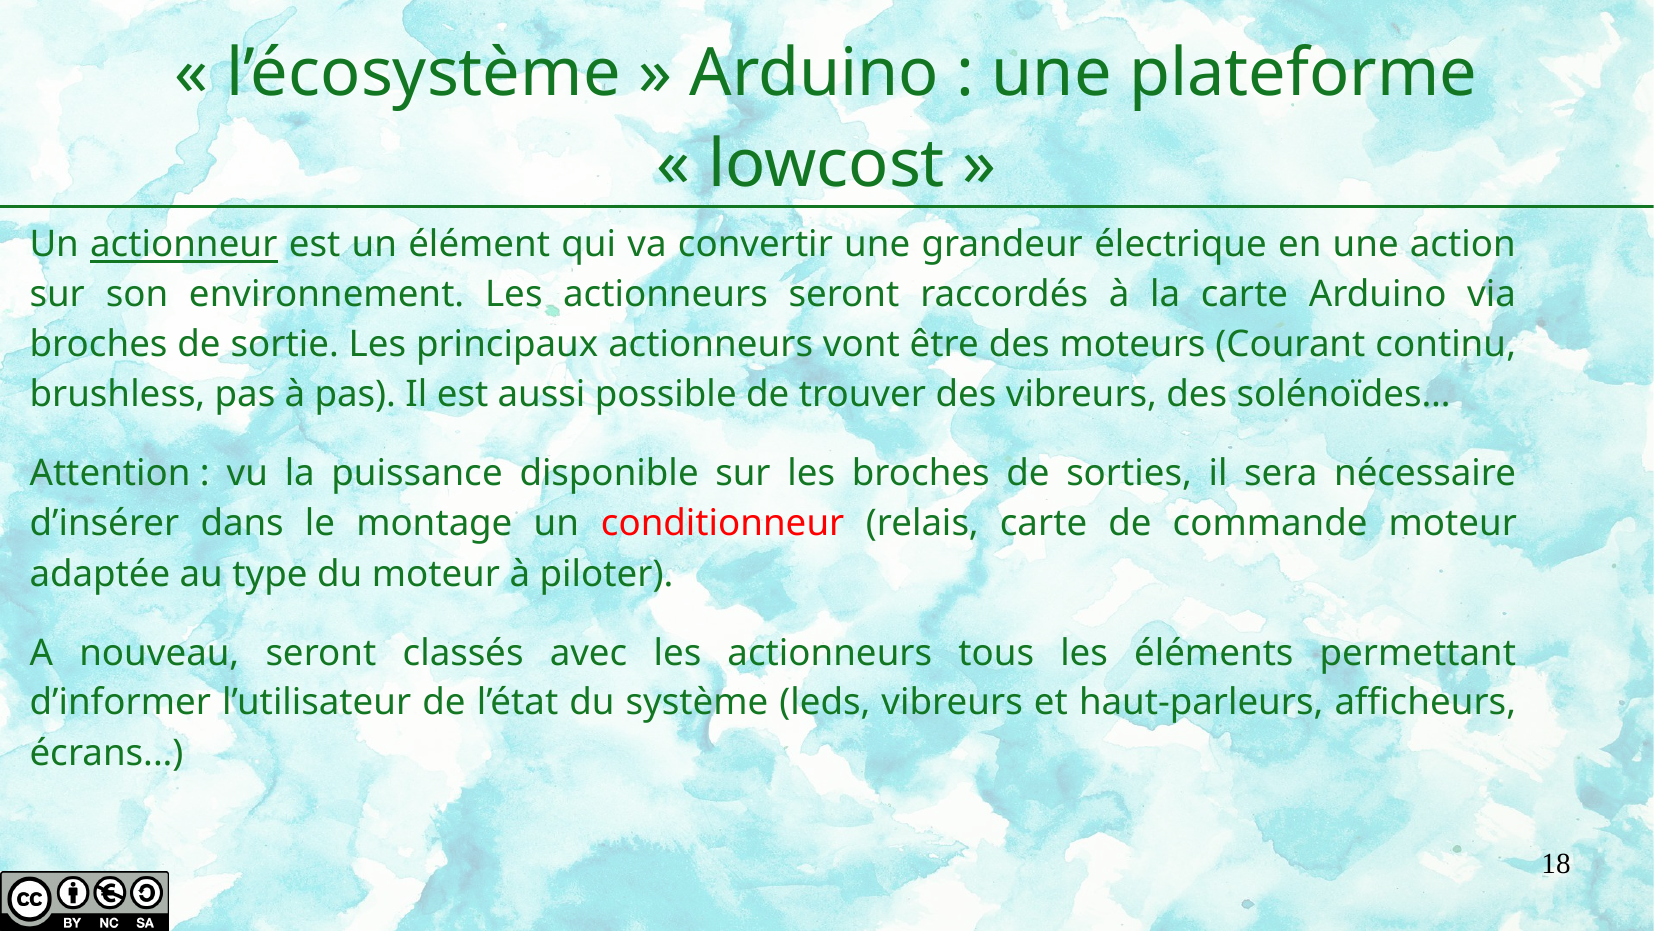

# « l’écosystème » Arduino : une plateforme « lowcost »
Un actionneur est un élément qui va convertir une grandeur électrique en une action sur son environnement. Les actionneurs seront raccordés à la carte Arduino via broches de sortie. Les principaux actionneurs vont être des moteurs (Courant continu, brushless, pas à pas). Il est aussi possible de trouver des vibreurs, des solénoïdes…
Attention : vu la puissance disponible sur les broches de sorties, il sera nécessaire d’insérer dans le montage un conditionneur (relais, carte de commande moteur adaptée au type du moteur à piloter).
A nouveau, seront classés avec les actionneurs tous les éléments permettant d’informer l’utilisateur de l’état du système (leds, vibreurs et haut-parleurs, afficheurs, écrans...)
18